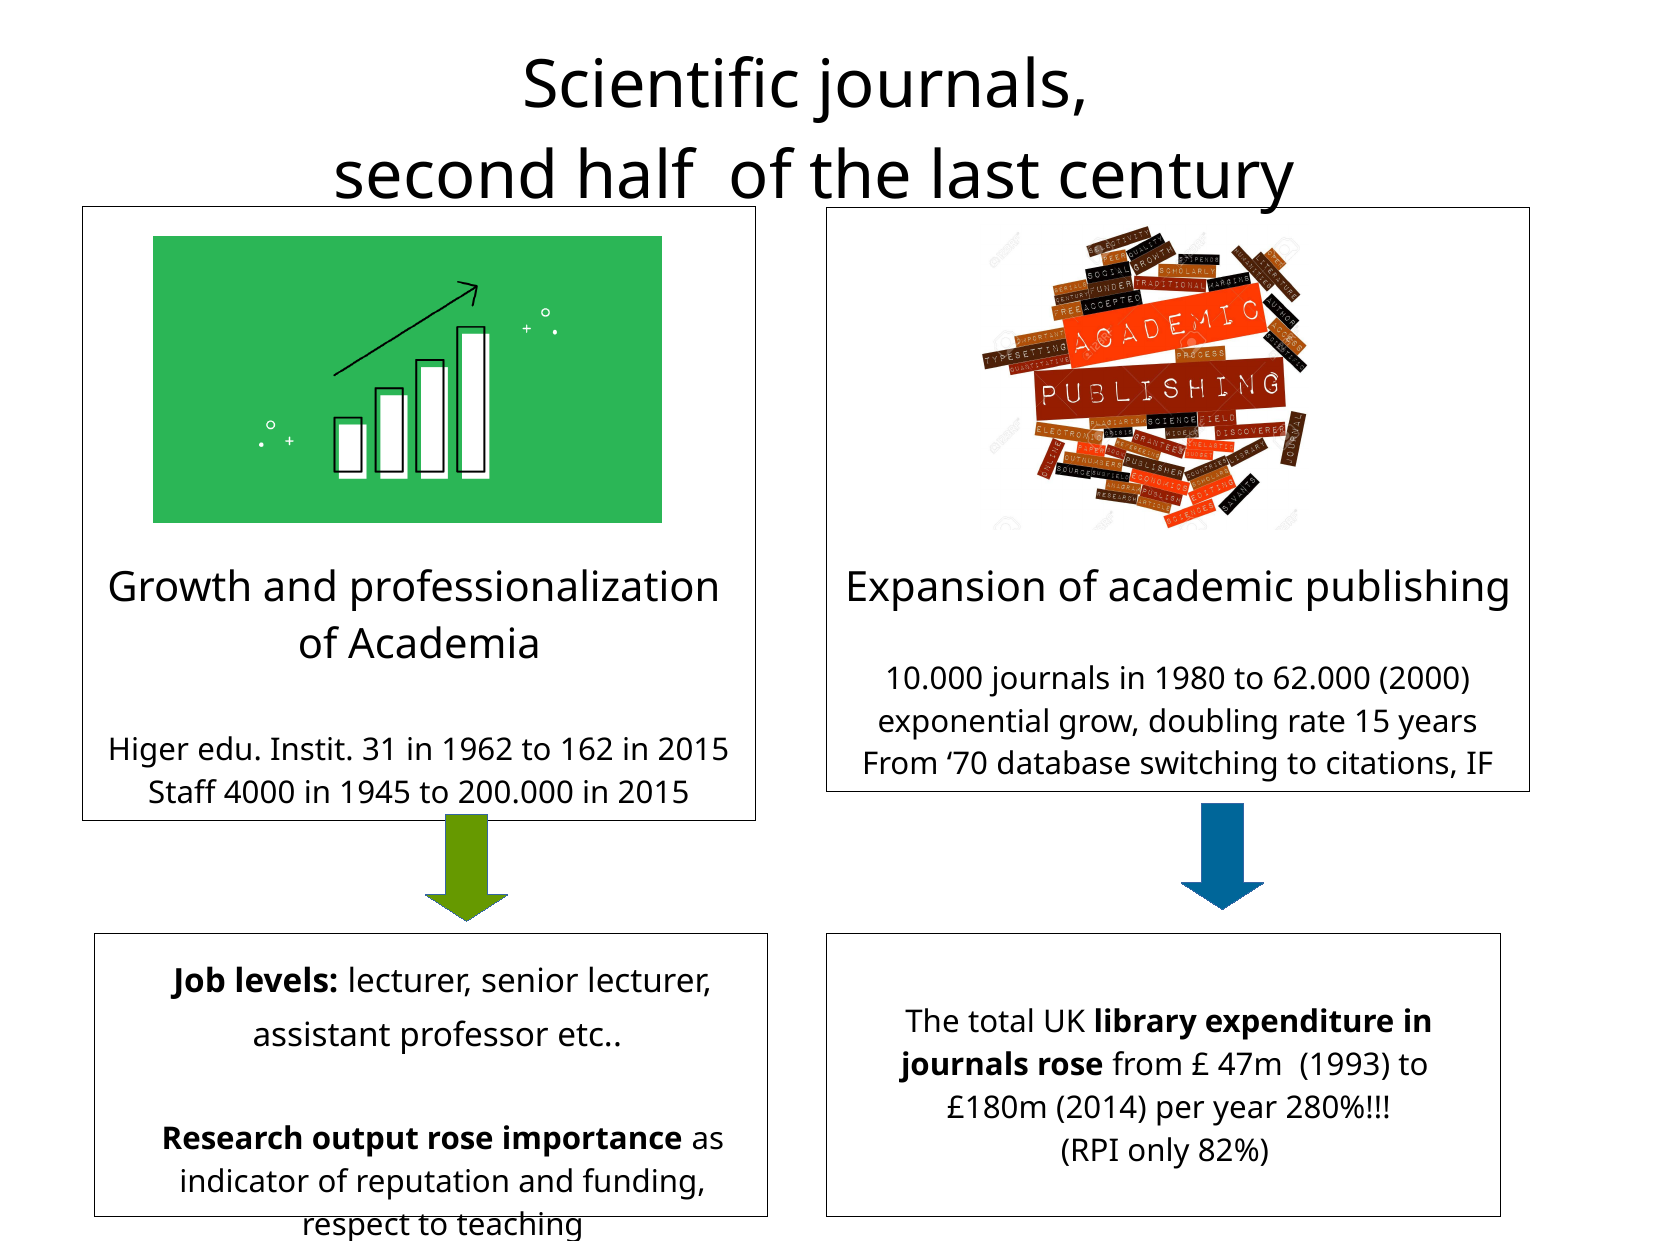

Scientific journals,
second half of the last century
Growth and professionalization
of Academia
Higer edu. Instit. 31 in 1962 to 162 in 2015
Staff 4000 in 1945 to 200.000 in 2015
Expansion of academic publishing
10.000 journals in 1980 to 62.000 (2000)
exponential grow, doubling rate 15 years
From ‘70 database switching to citations, IF
Job levels: lecturer, senior lecturer, assistant professor etc..
Research output rose importance as indicator of reputation and funding, respect to teaching
The total UK library expenditure in journals rose from £ 47m (1993) to
£180m (2014) per year 280%!!!
(RPI only 82%)